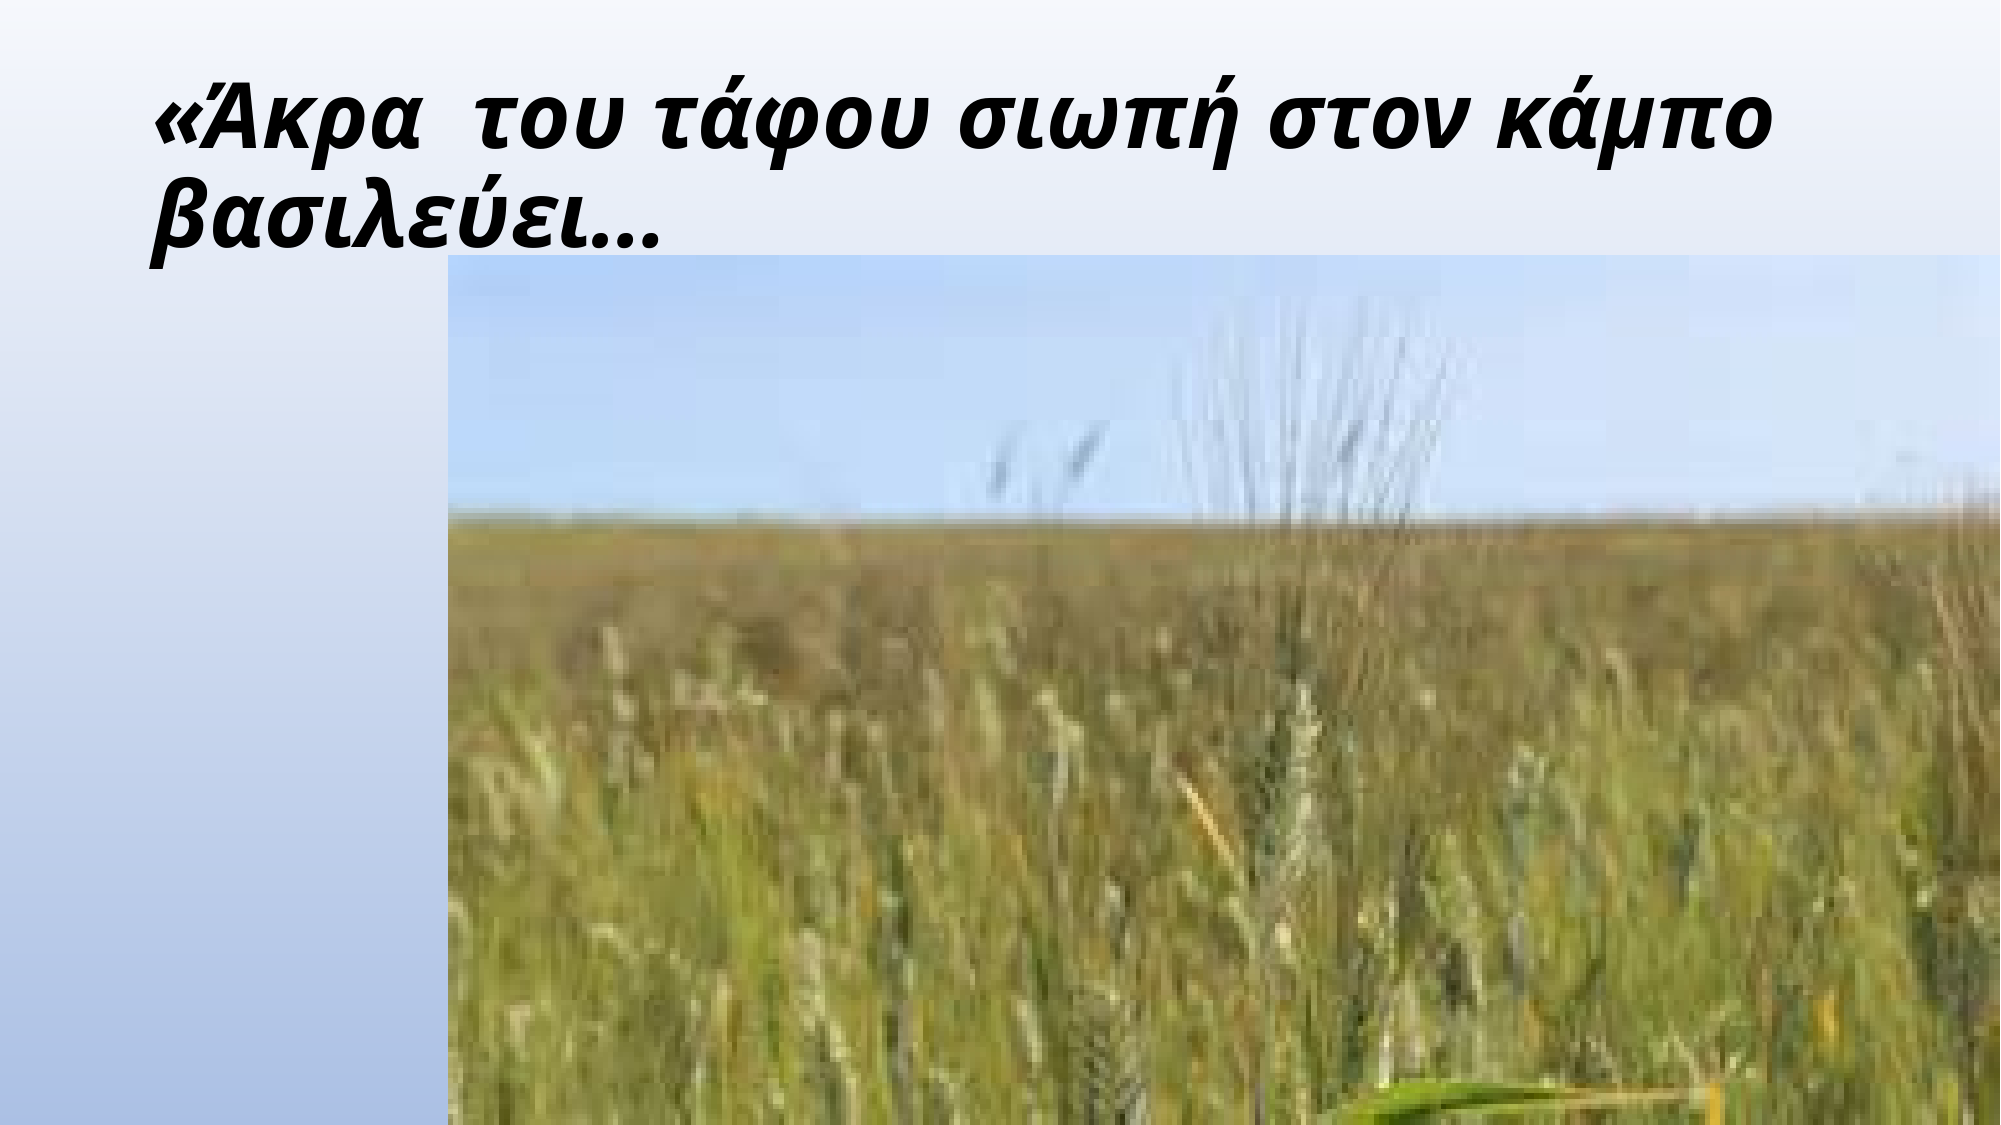

# «Άκρα του τάφου σιωπή στον κάμπο βασιλεύει…